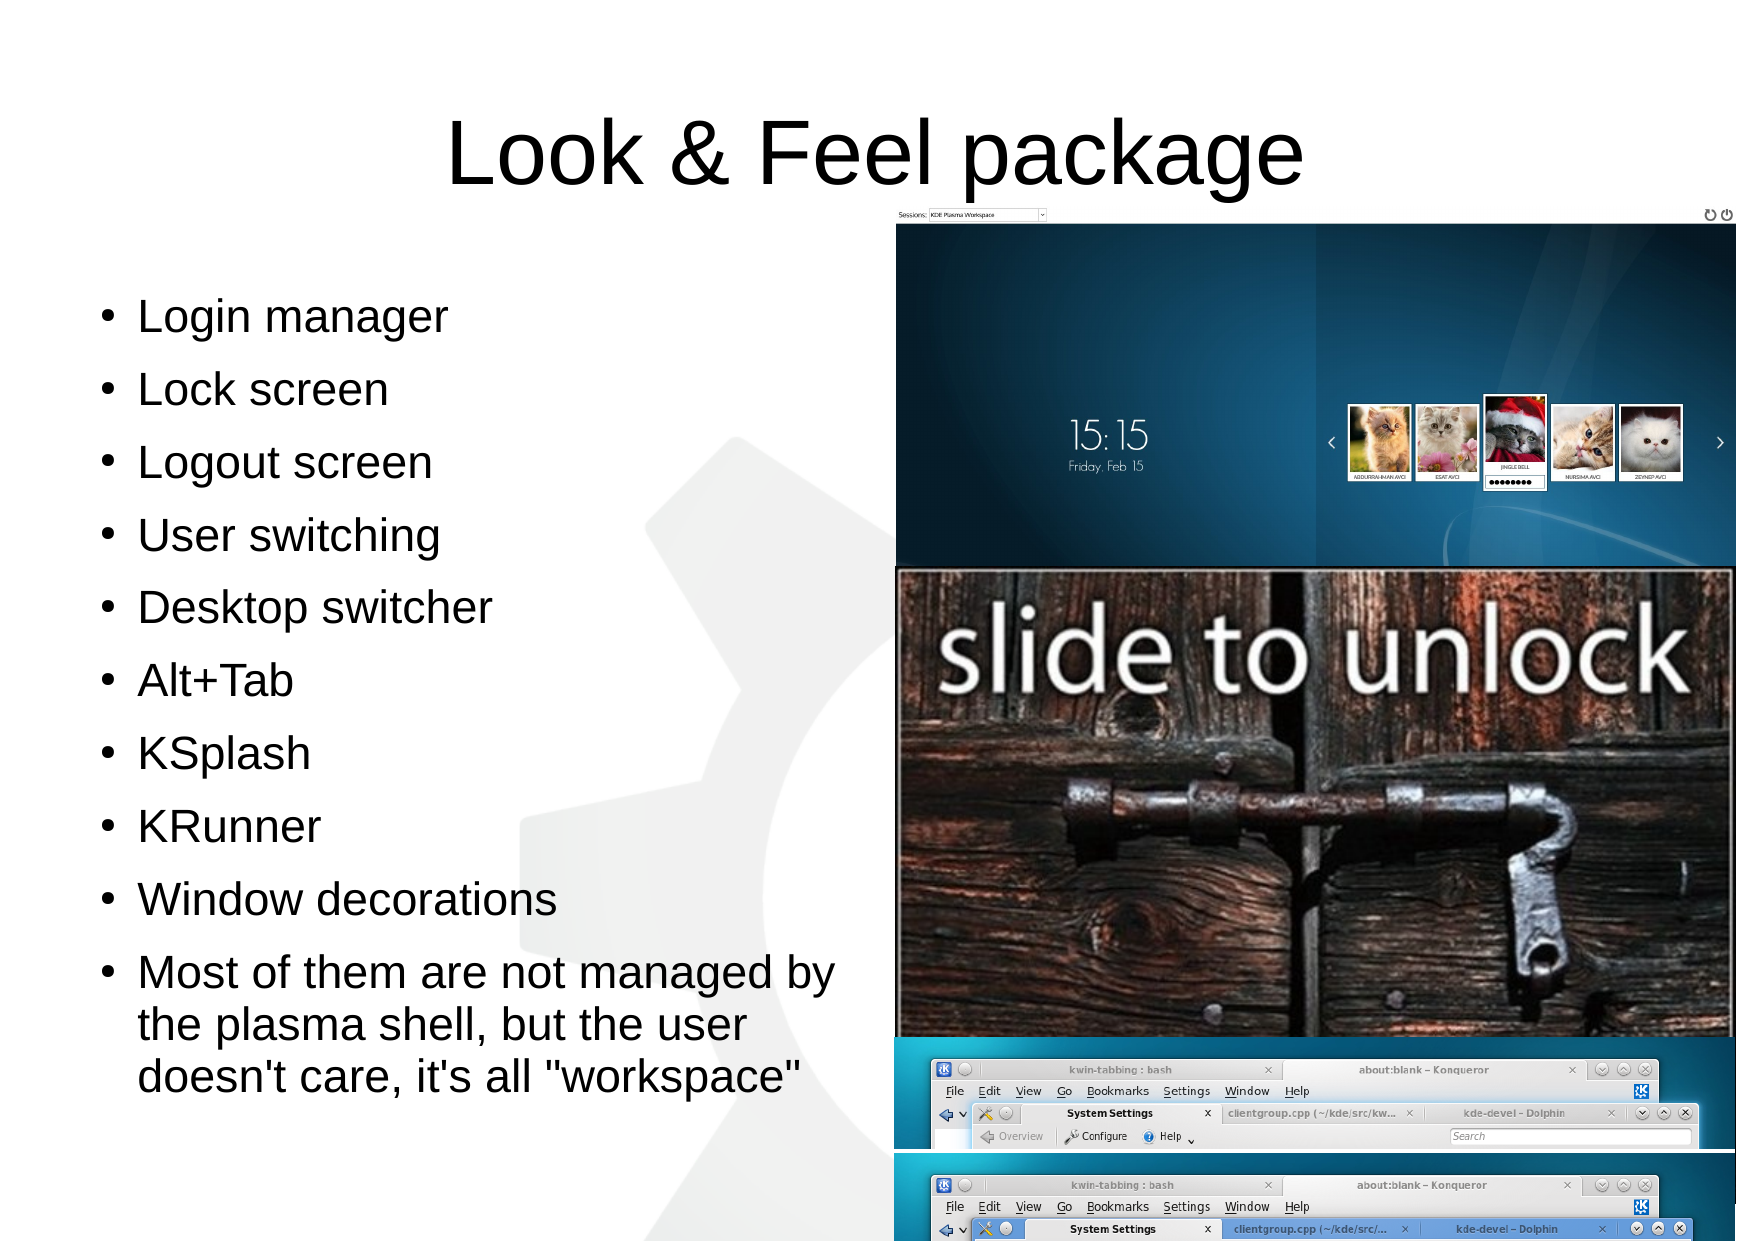

# Look & Feel package
Login manager
Lock screen
Logout screen
User switching
Desktop switcher
Alt+Tab
KSplash
KRunner
Window decorations
Most of them are not managed by the plasma shell, but the user doesn't care, it's all "workspace"